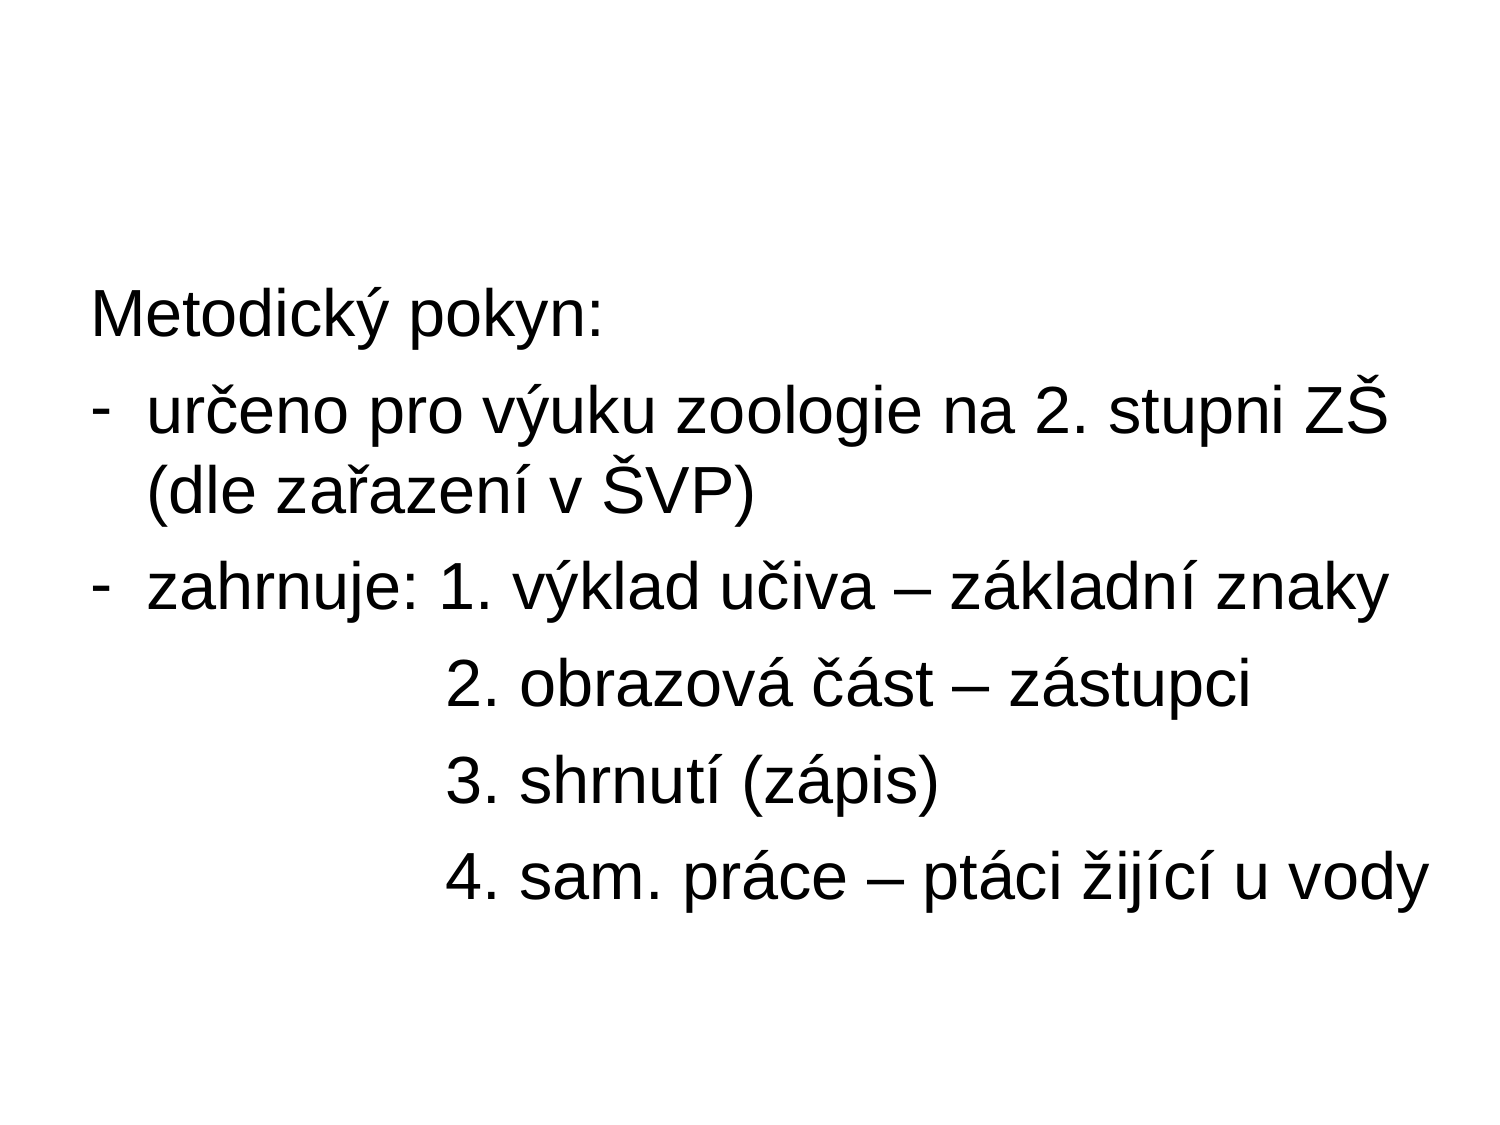

# Metodický pokyn:
určeno pro výuku zoologie na 2. stupni ZŠ (dle zařazení v ŠVP)
zahrnuje: 1. výklad učiva – základní znaky
			 2. obrazová část – zástupci
			 3. shrnutí (zápis)
			 4. sam. práce – ptáci žijící u vody